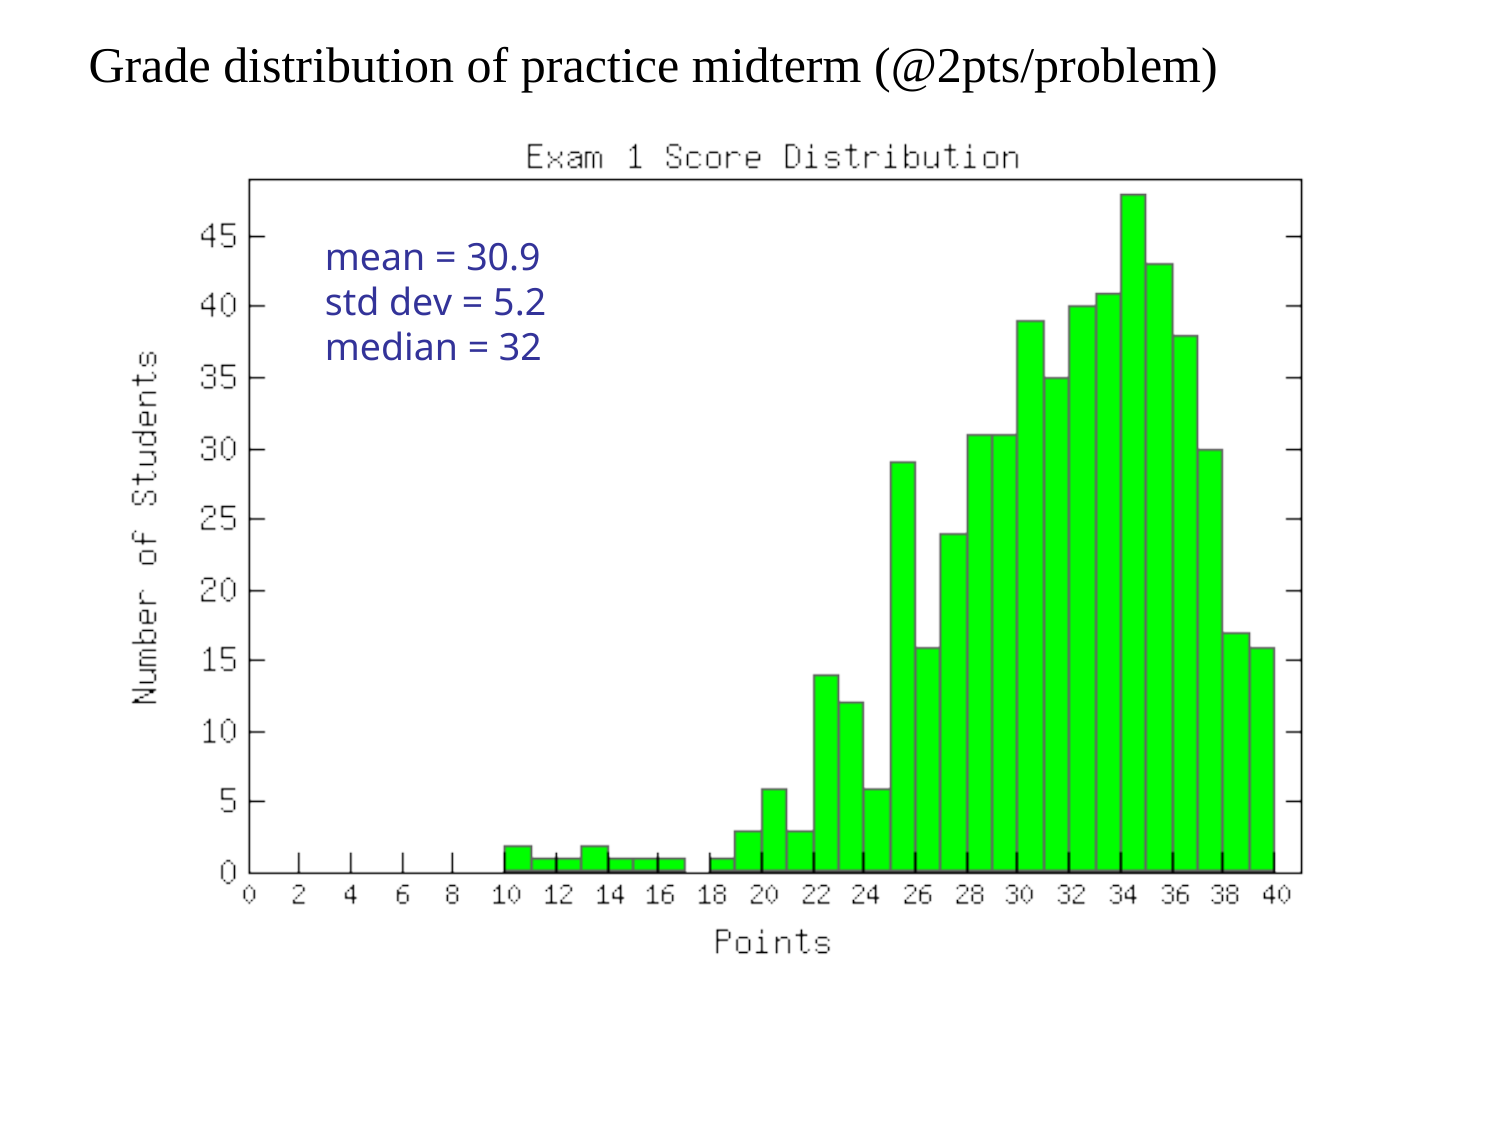

Grade distribution of practice midterm (@2pts/problem)
mean = 30.9
std dev = 5.2
median = 32